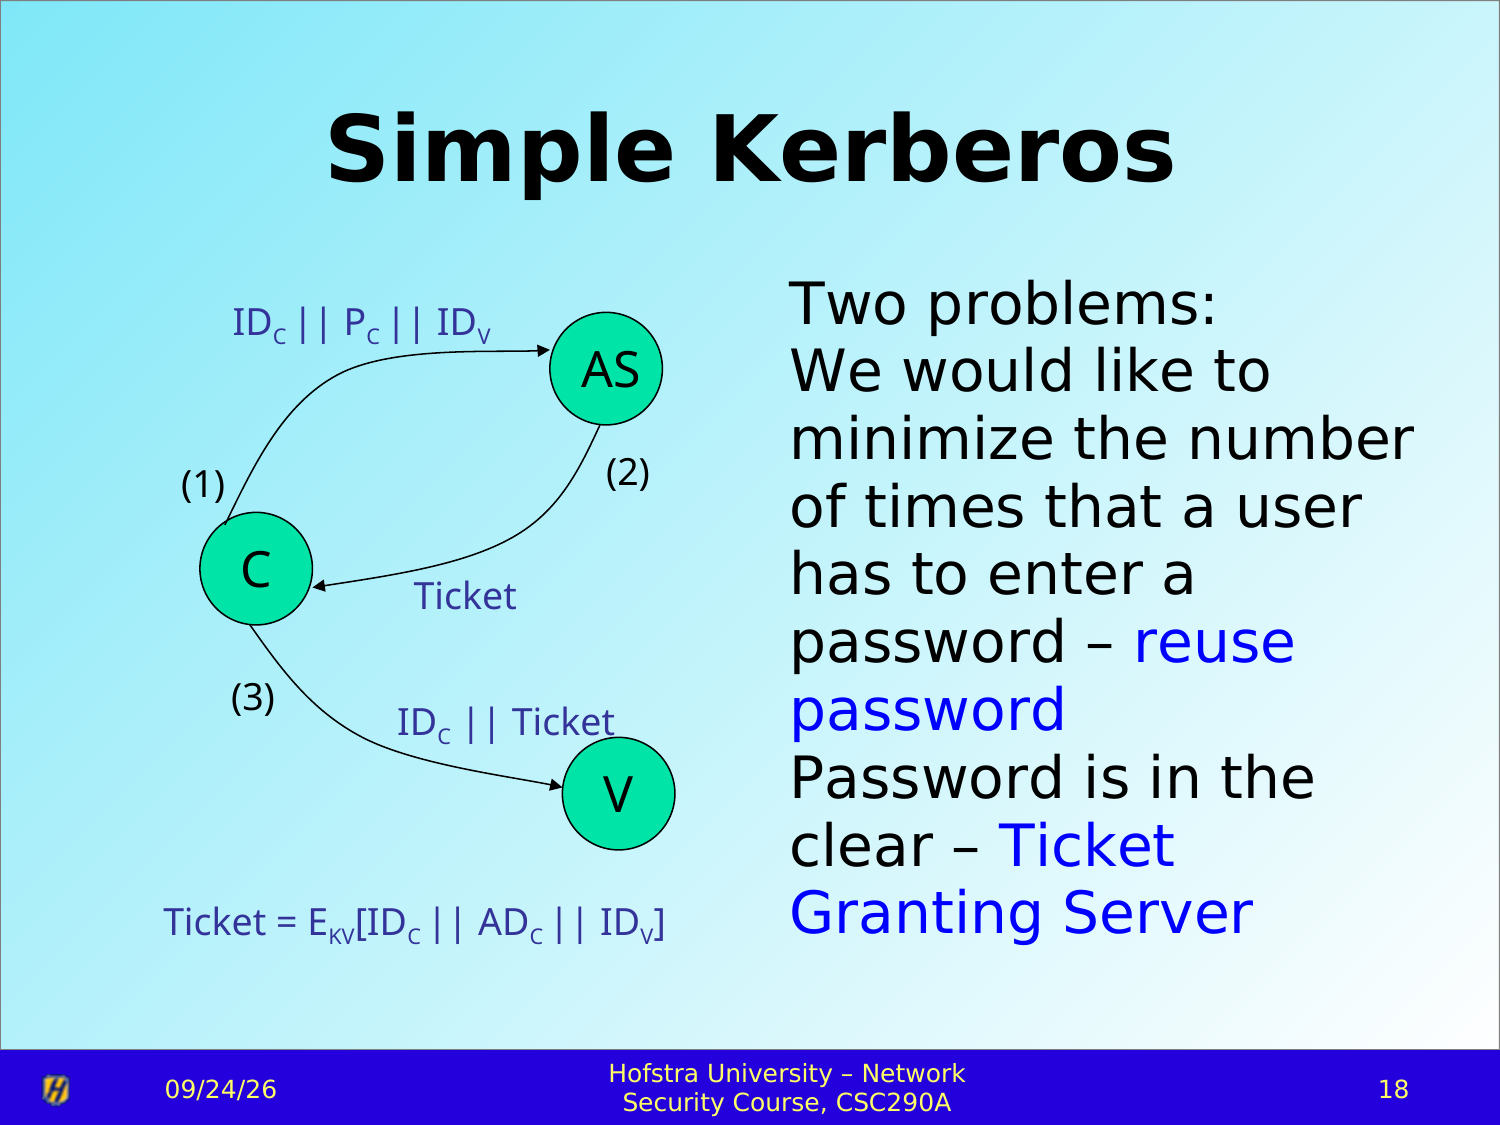

# Simple Kerberos
Two problems:
We would like to minimize the number of times that a user has to enter a password – reuse password
Password is in the clear – Ticket Granting Server
IDC || PC || IDV
AS
(2)
(1)
C
Ticket
(3)
IDC || Ticket
V
Ticket = EKV[IDC || ADC || IDV]
18